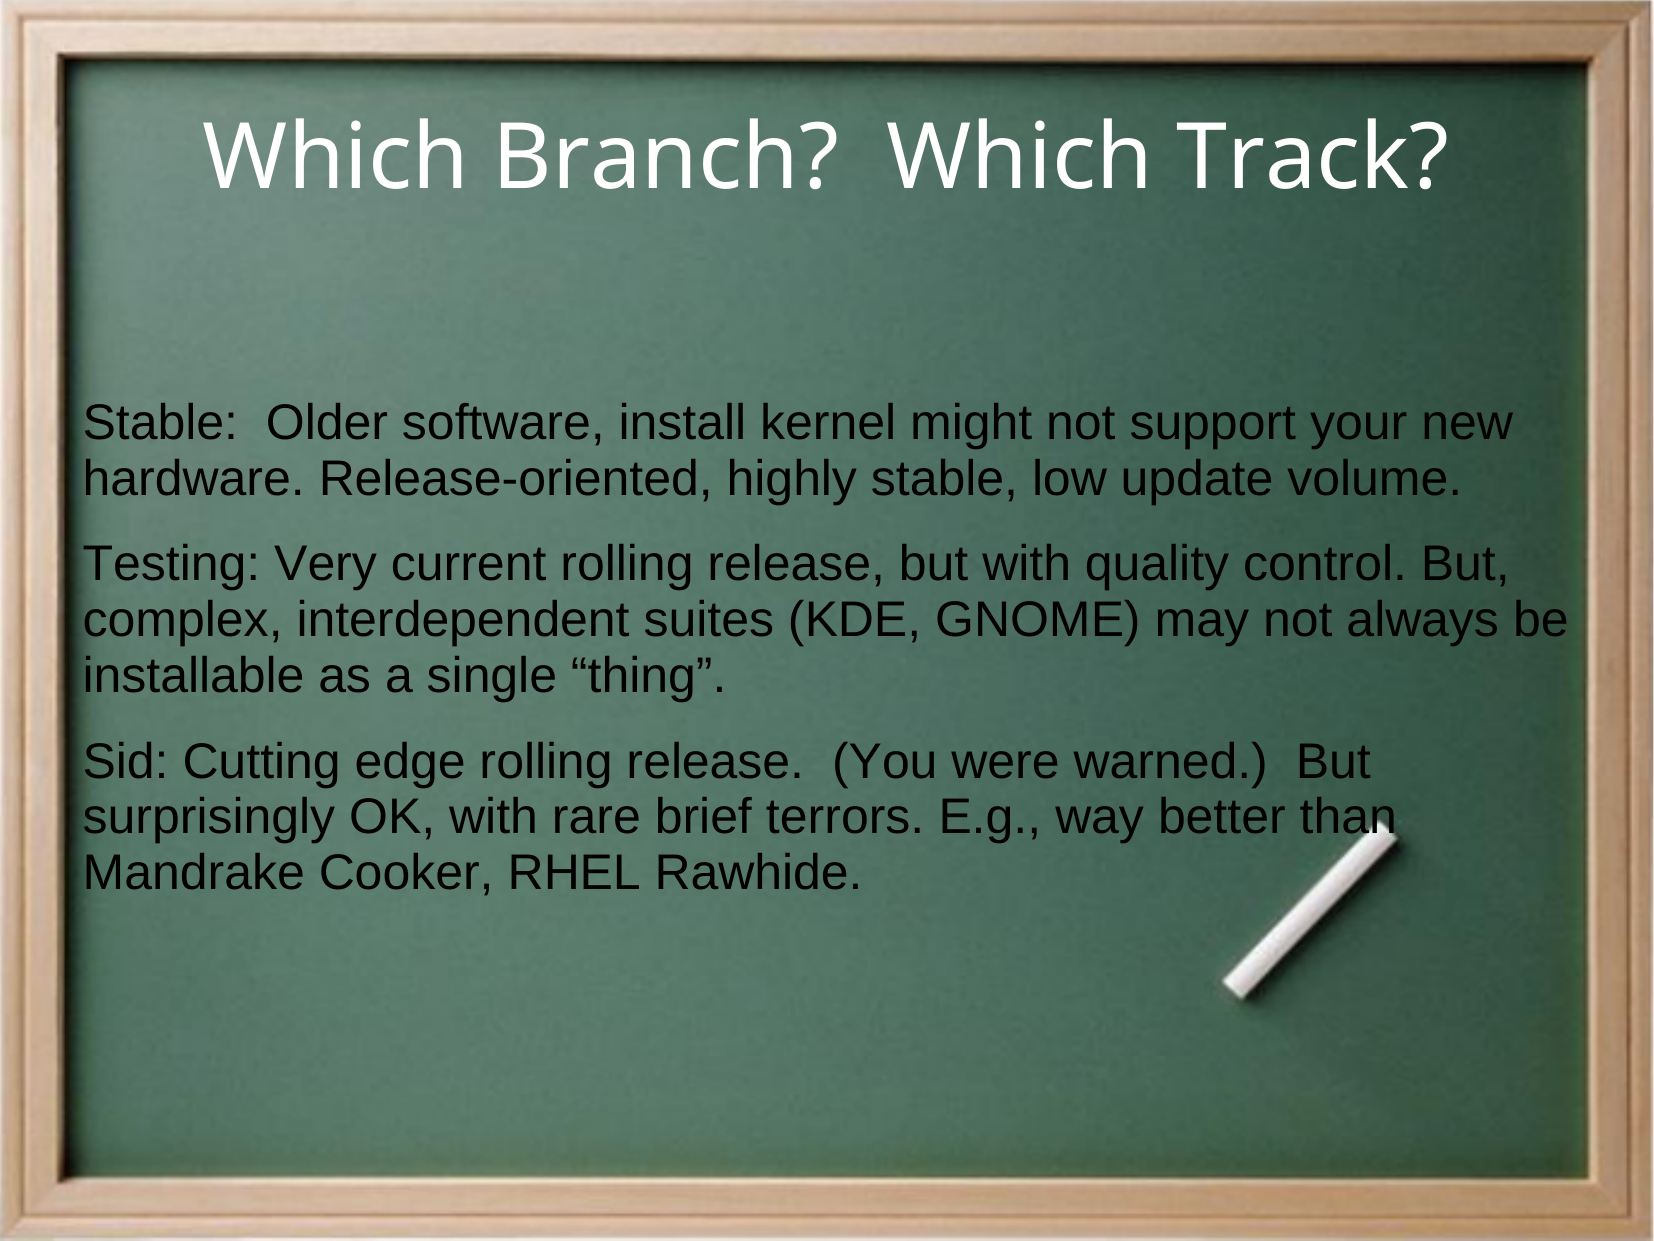

# Which Branch? Which Track?
Stable: Older software, install kernel might not support your new hardware. Release-oriented, highly stable, low update volume.
Testing: Very current rolling release, but with quality control. But, complex, interdependent suites (KDE, GNOME) may not always be installable as a single “thing”.
Sid: Cutting edge rolling release. (You were warned.) But surprisingly OK, with rare brief terrors. E.g., way better than Mandrake Cooker, RHEL Rawhide.